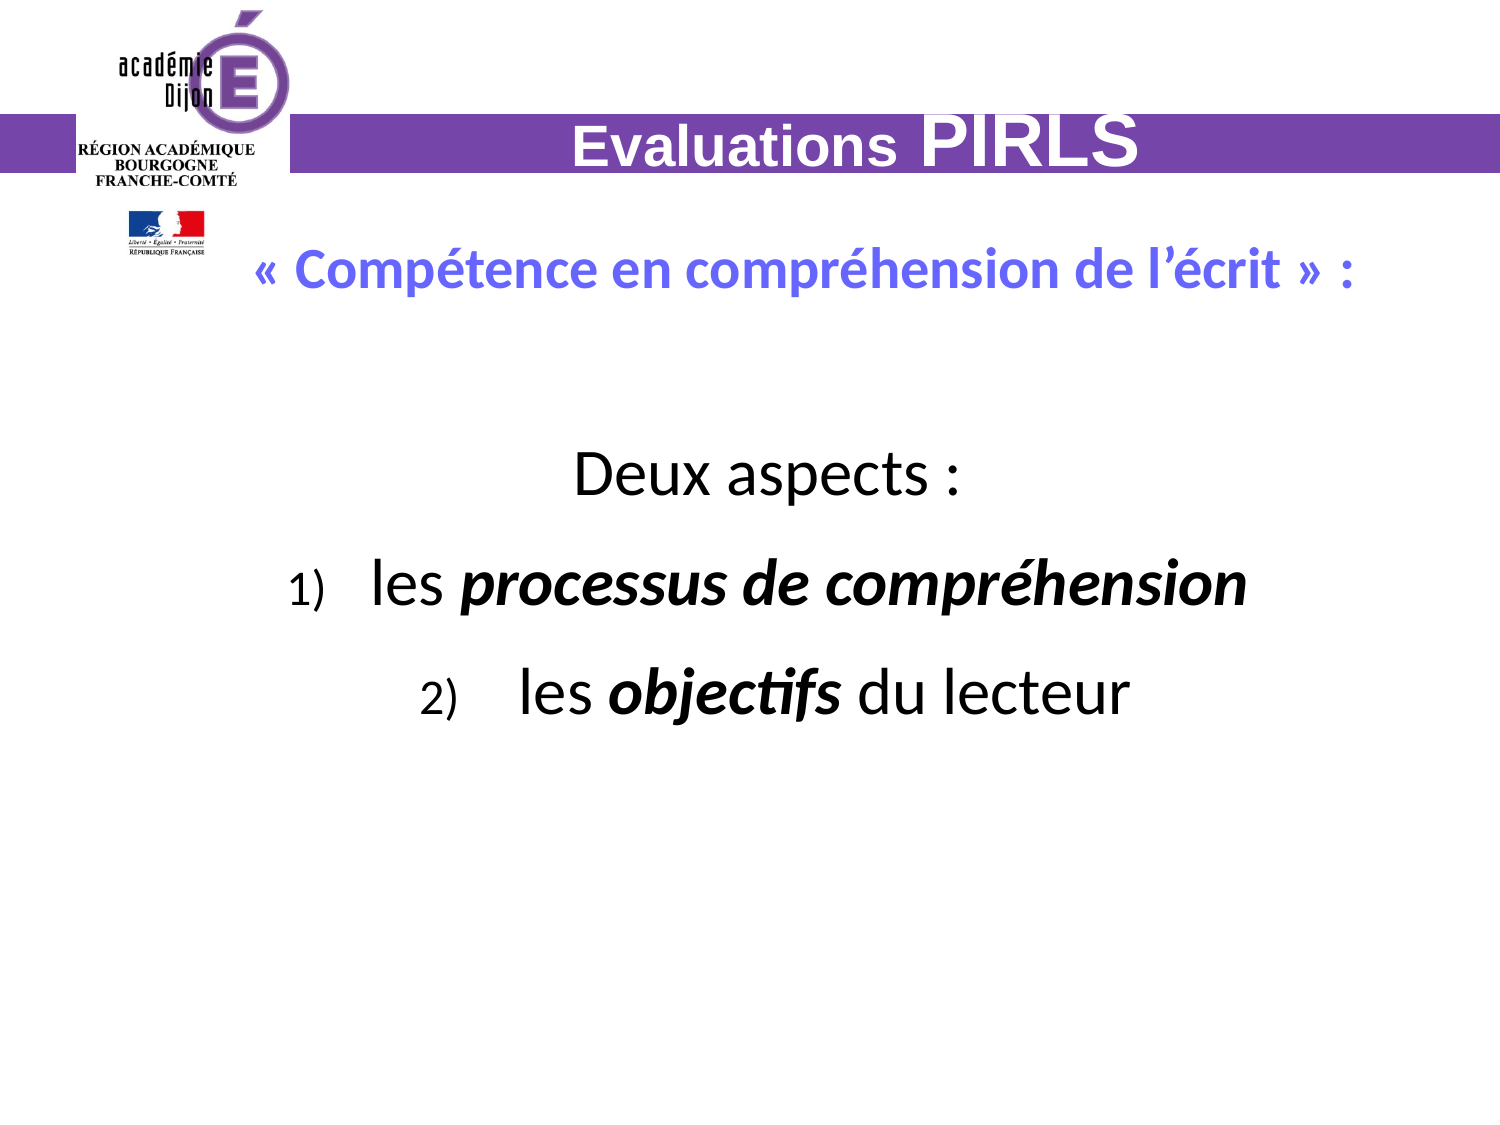

# Evaluations PIRLS
« Compétence en compréhension de l’écrit » :
Deux aspects :
les processus de compréhension
 les objectifs du lecteur